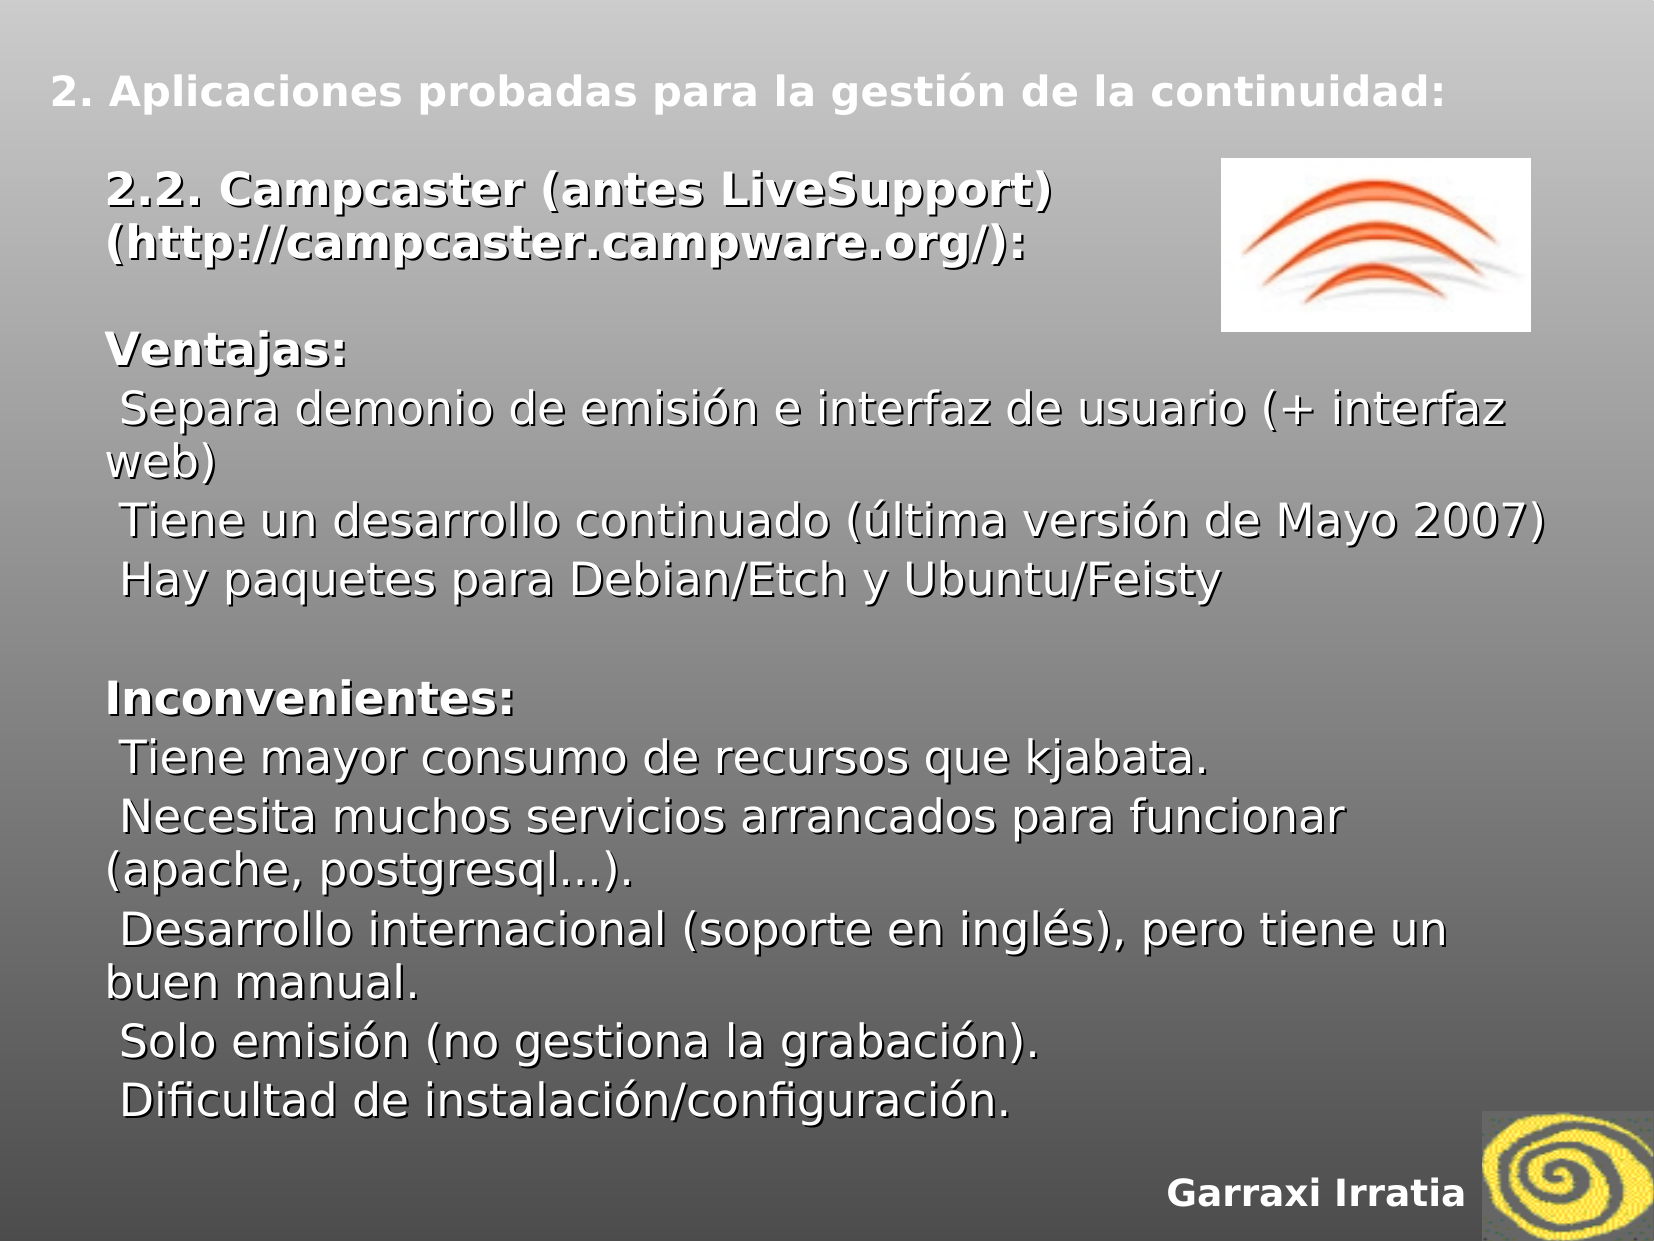

2. Aplicaciones probadas para la gestión de la continuidad:
2.2. Campcaster (antes LiveSupport) (http://campcaster.campware.org/):
Ventajas:
 Separa demonio de emisión e interfaz de usuario (+ interfaz web)
 Tiene un desarrollo continuado (última versión de Mayo 2007)
 Hay paquetes para Debian/Etch y Ubuntu/Feisty
Inconvenientes:
 Tiene mayor consumo de recursos que kjabata.
 Necesita muchos servicios arrancados para funcionar (apache, postgresql...).
 Desarrollo internacional (soporte en inglés), pero tiene un buen manual.
 Solo emisión (no gestiona la grabación).
 Dificultad de instalación/configuración.